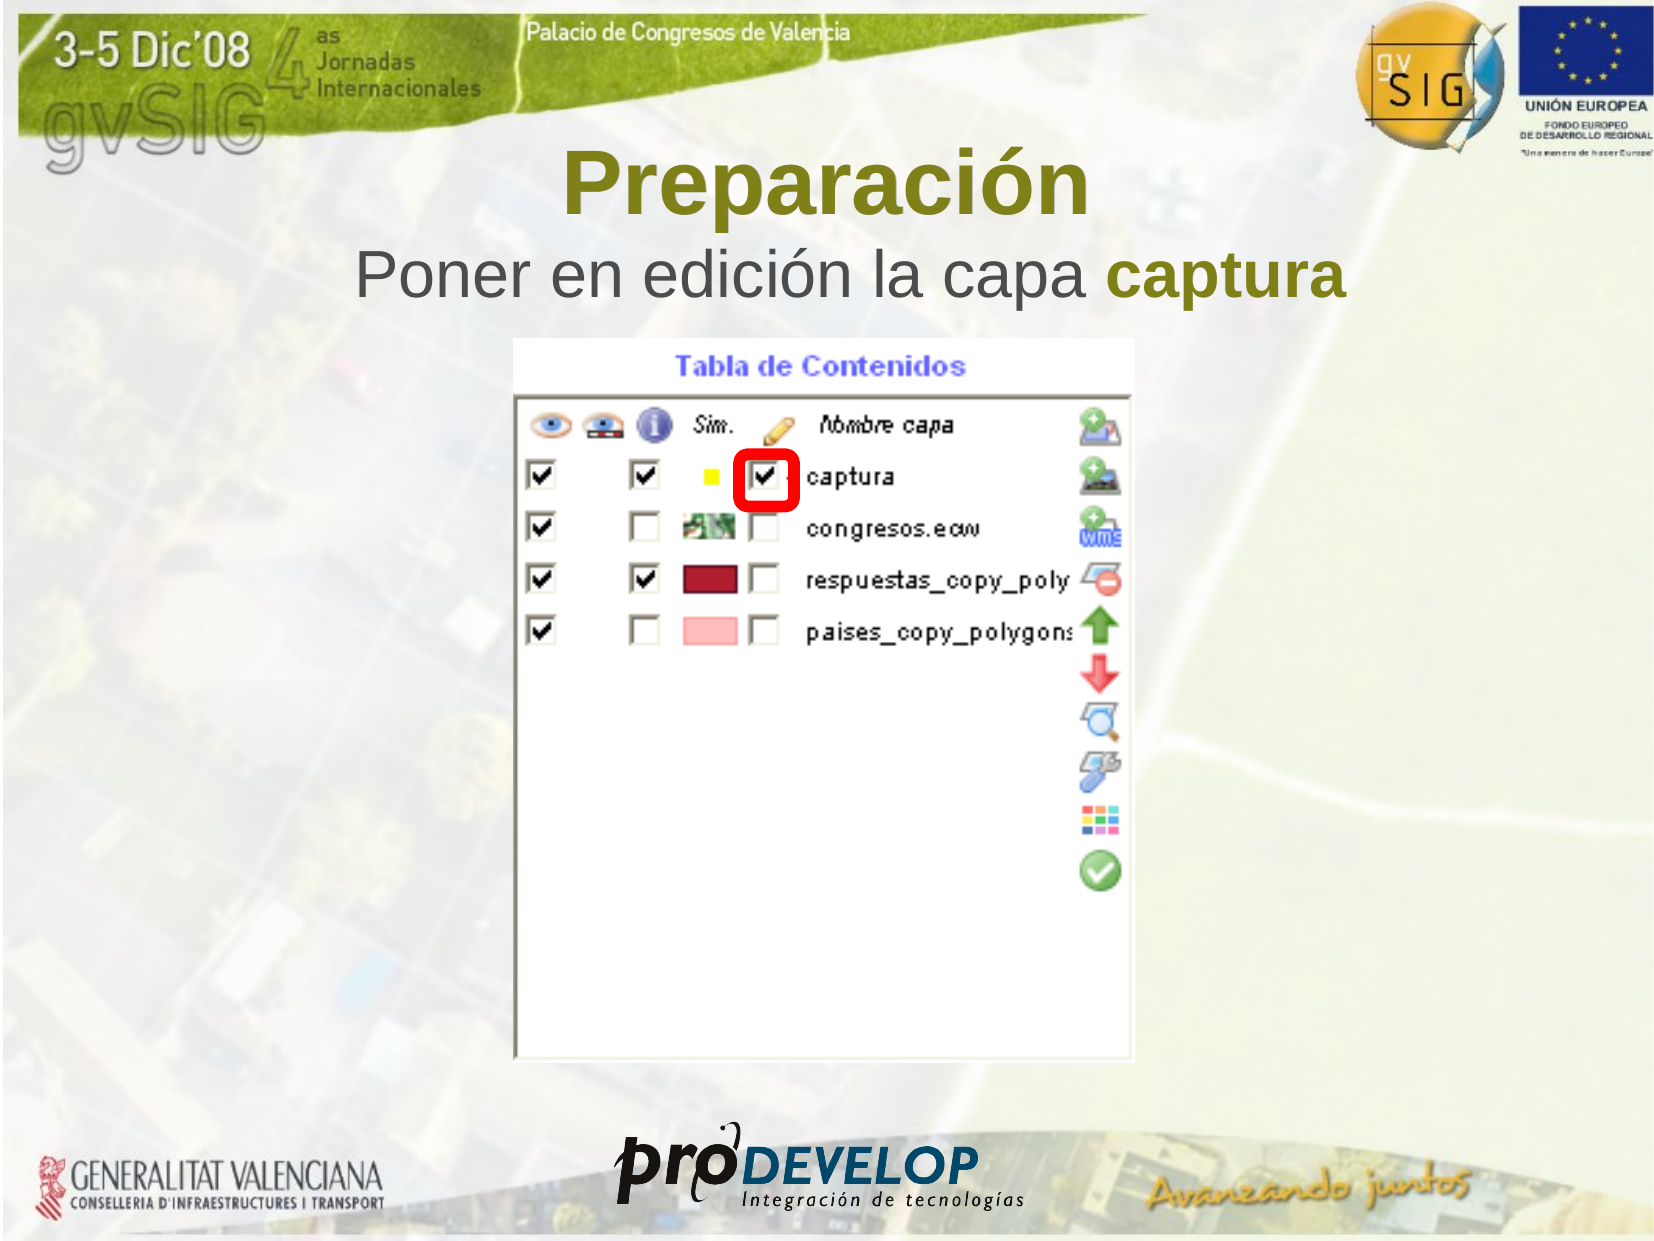

# Preparación
Poner en edición la capa captura